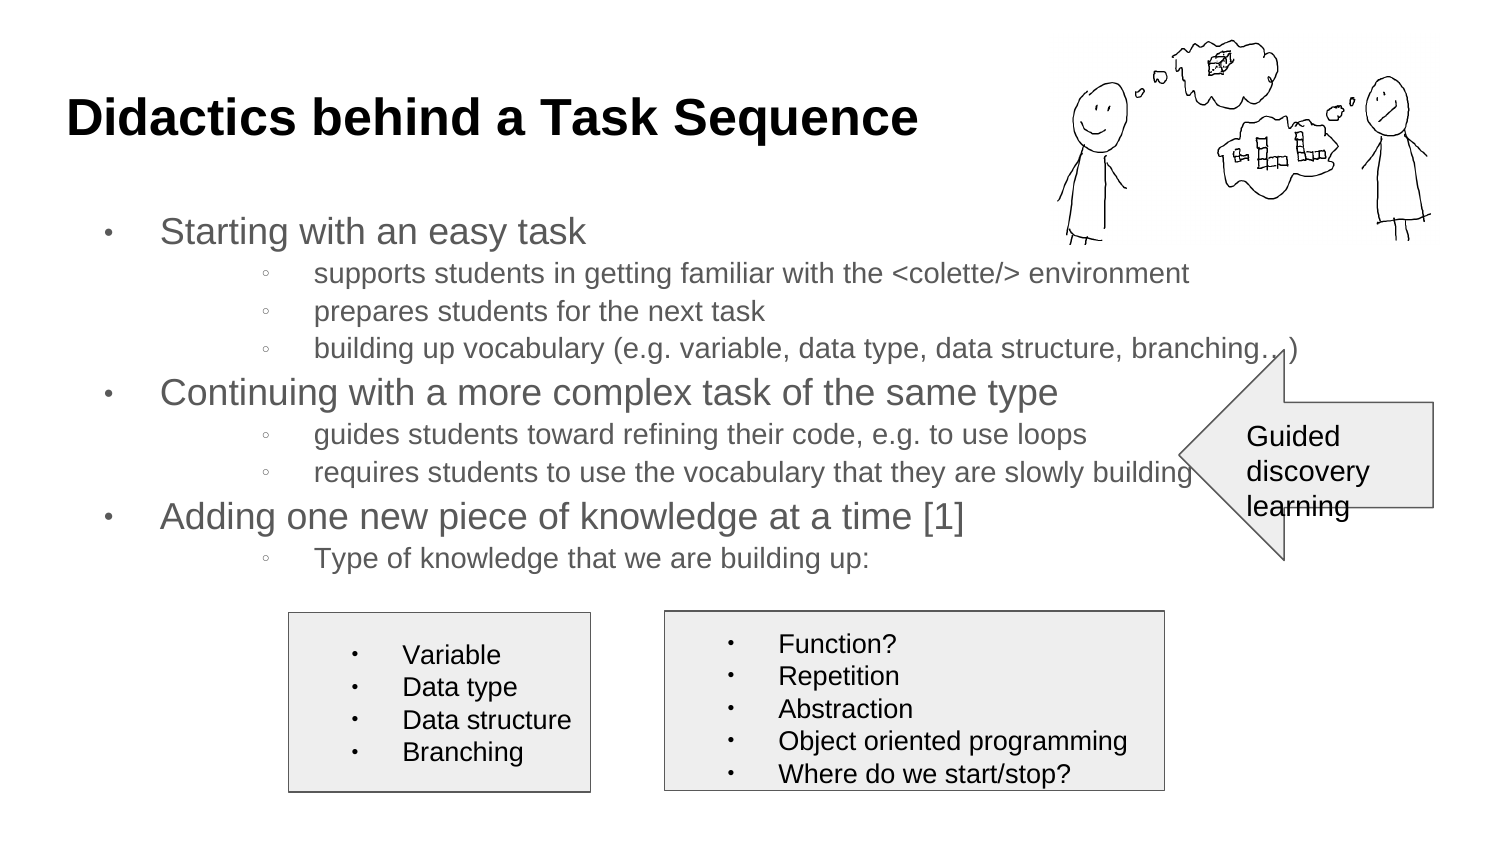

# Didactics behind a Task Sequence
Starting with an easy task
supports students in getting familiar with the <colette/> environment
prepares students for the next task
building up vocabulary (e.g. variable, data type, data structure, branching…)
Continuing with a more complex task of the same type
guides students toward refining their code, e.g. to use loops
requires students to use the vocabulary that they are slowly building up
Adding one new piece of knowledge at a time [1]
Type of knowledge that we are building up:
Guided discovery learning
Function?
Repetition
Abstraction
Object oriented programming
Where do we start/stop?
Variable
Data type
Data structure
Branching